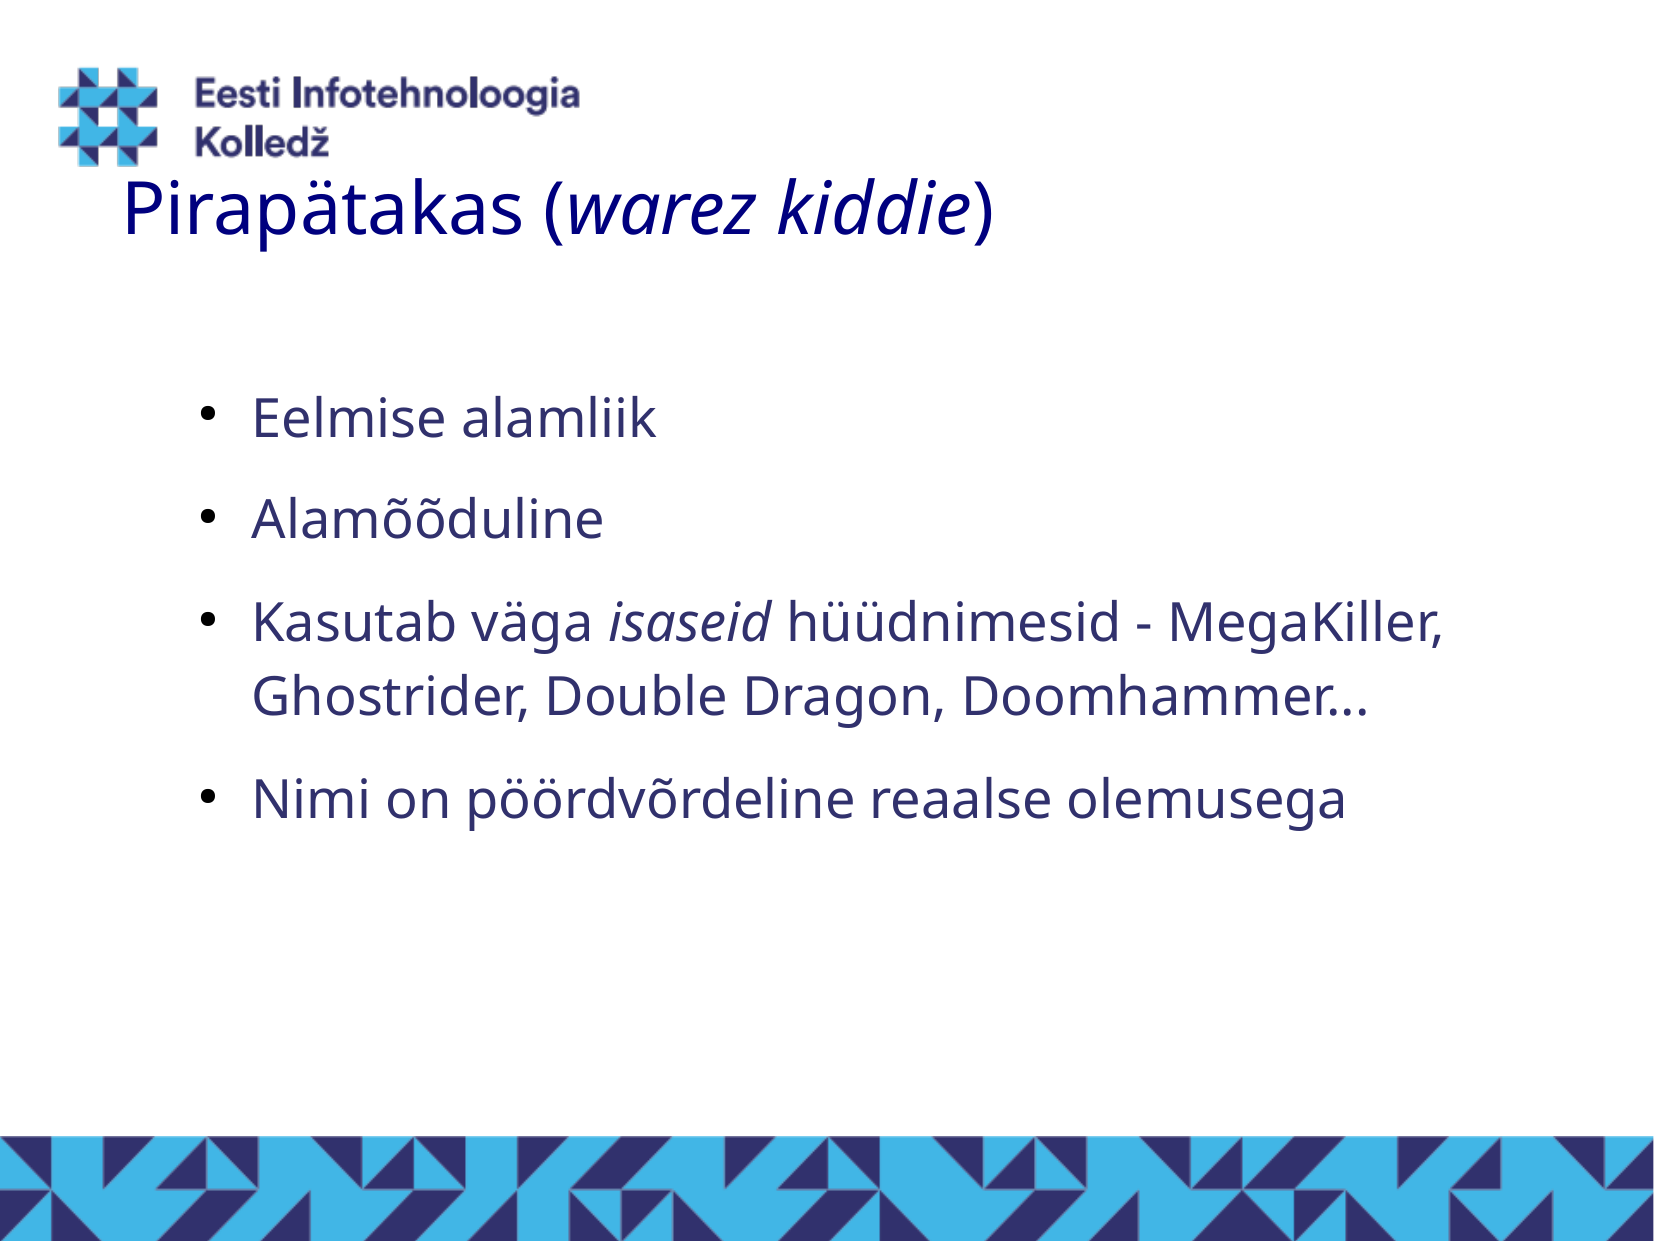

# Pirapätakas (warez kiddie)
Eelmise alamliik
Alamõõduline
Kasutab väga isaseid hüüdnimesid - MegaKiller, Ghostrider, Double Dragon, Doomhammer...
Nimi on pöördvõrdeline reaalse olemusega